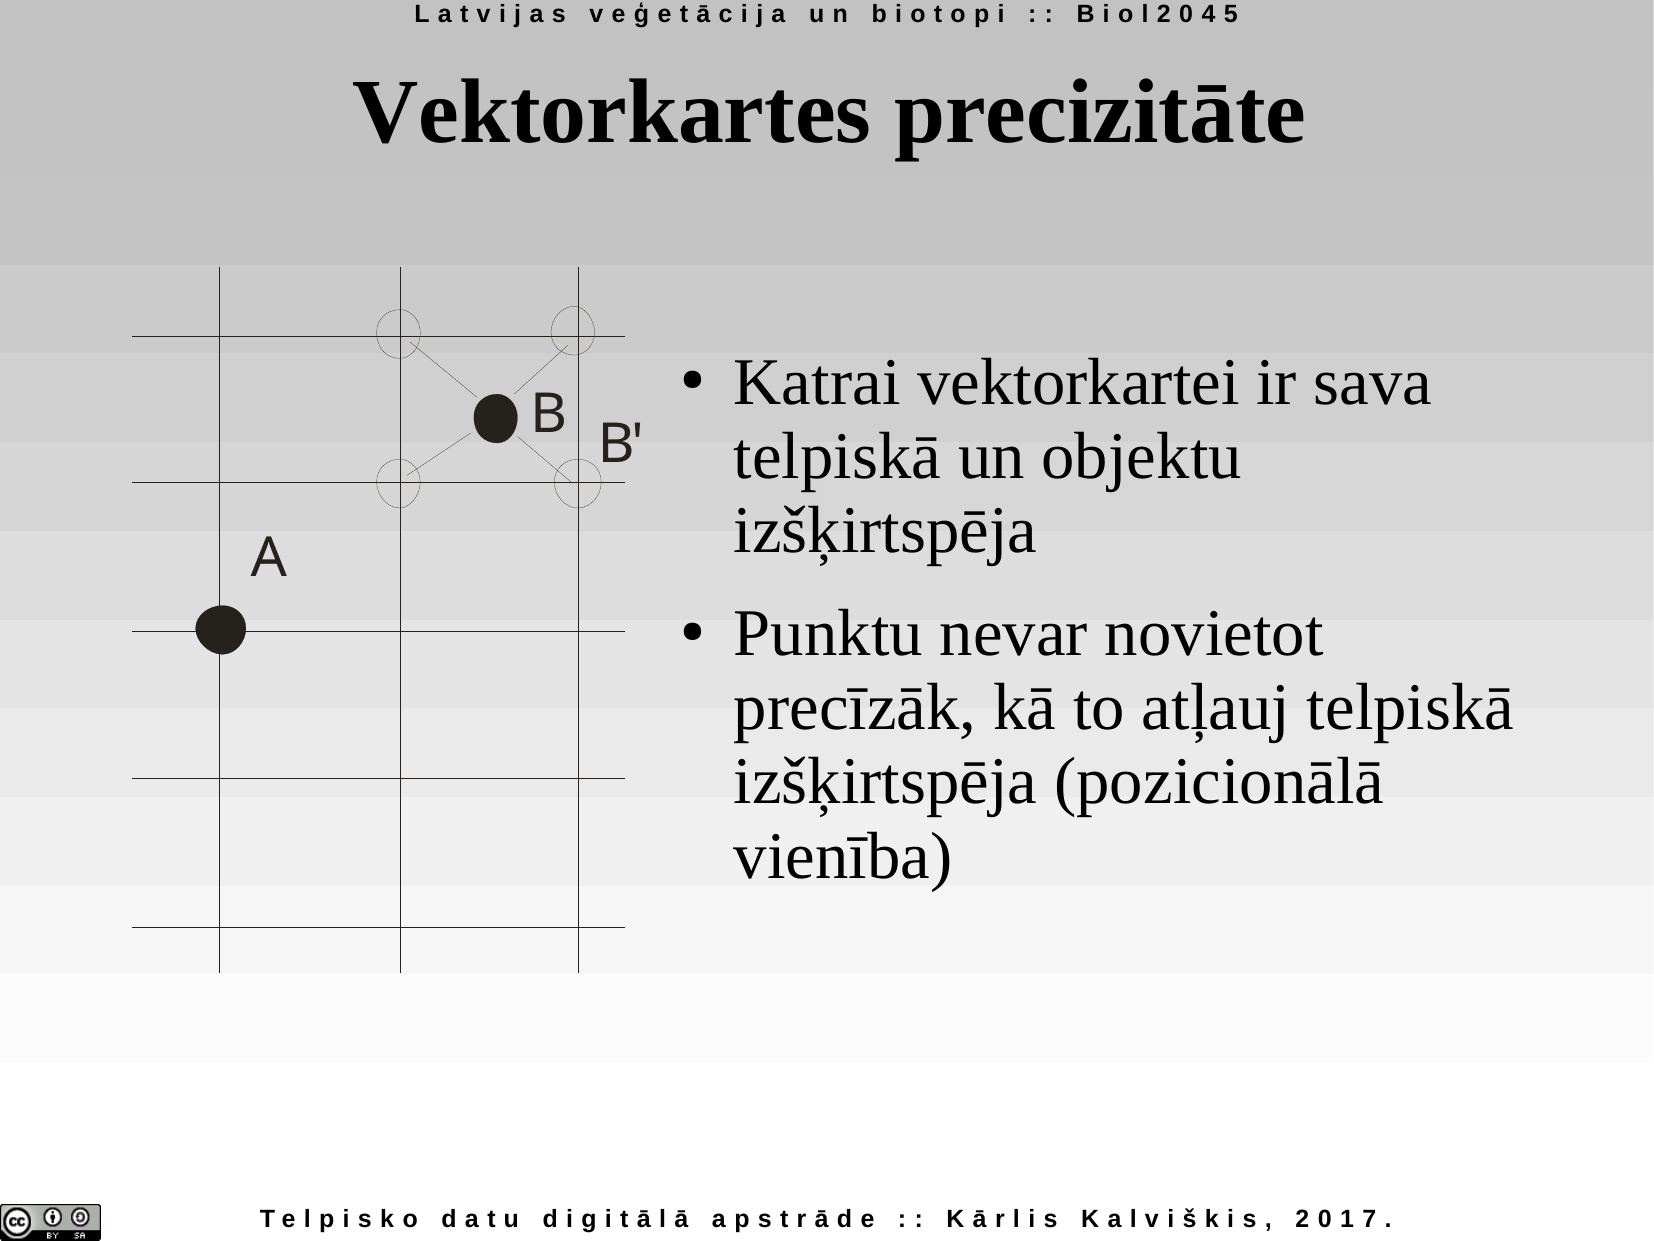

# Vektorkartes precizitāte
Katrai vektorkartei ir sava telpiskā un objektu izšķirtspēja
Punktu nevar novietot precīzāk, kā to atļauj telpiskā izšķirtspēja (pozicionālā vienība)